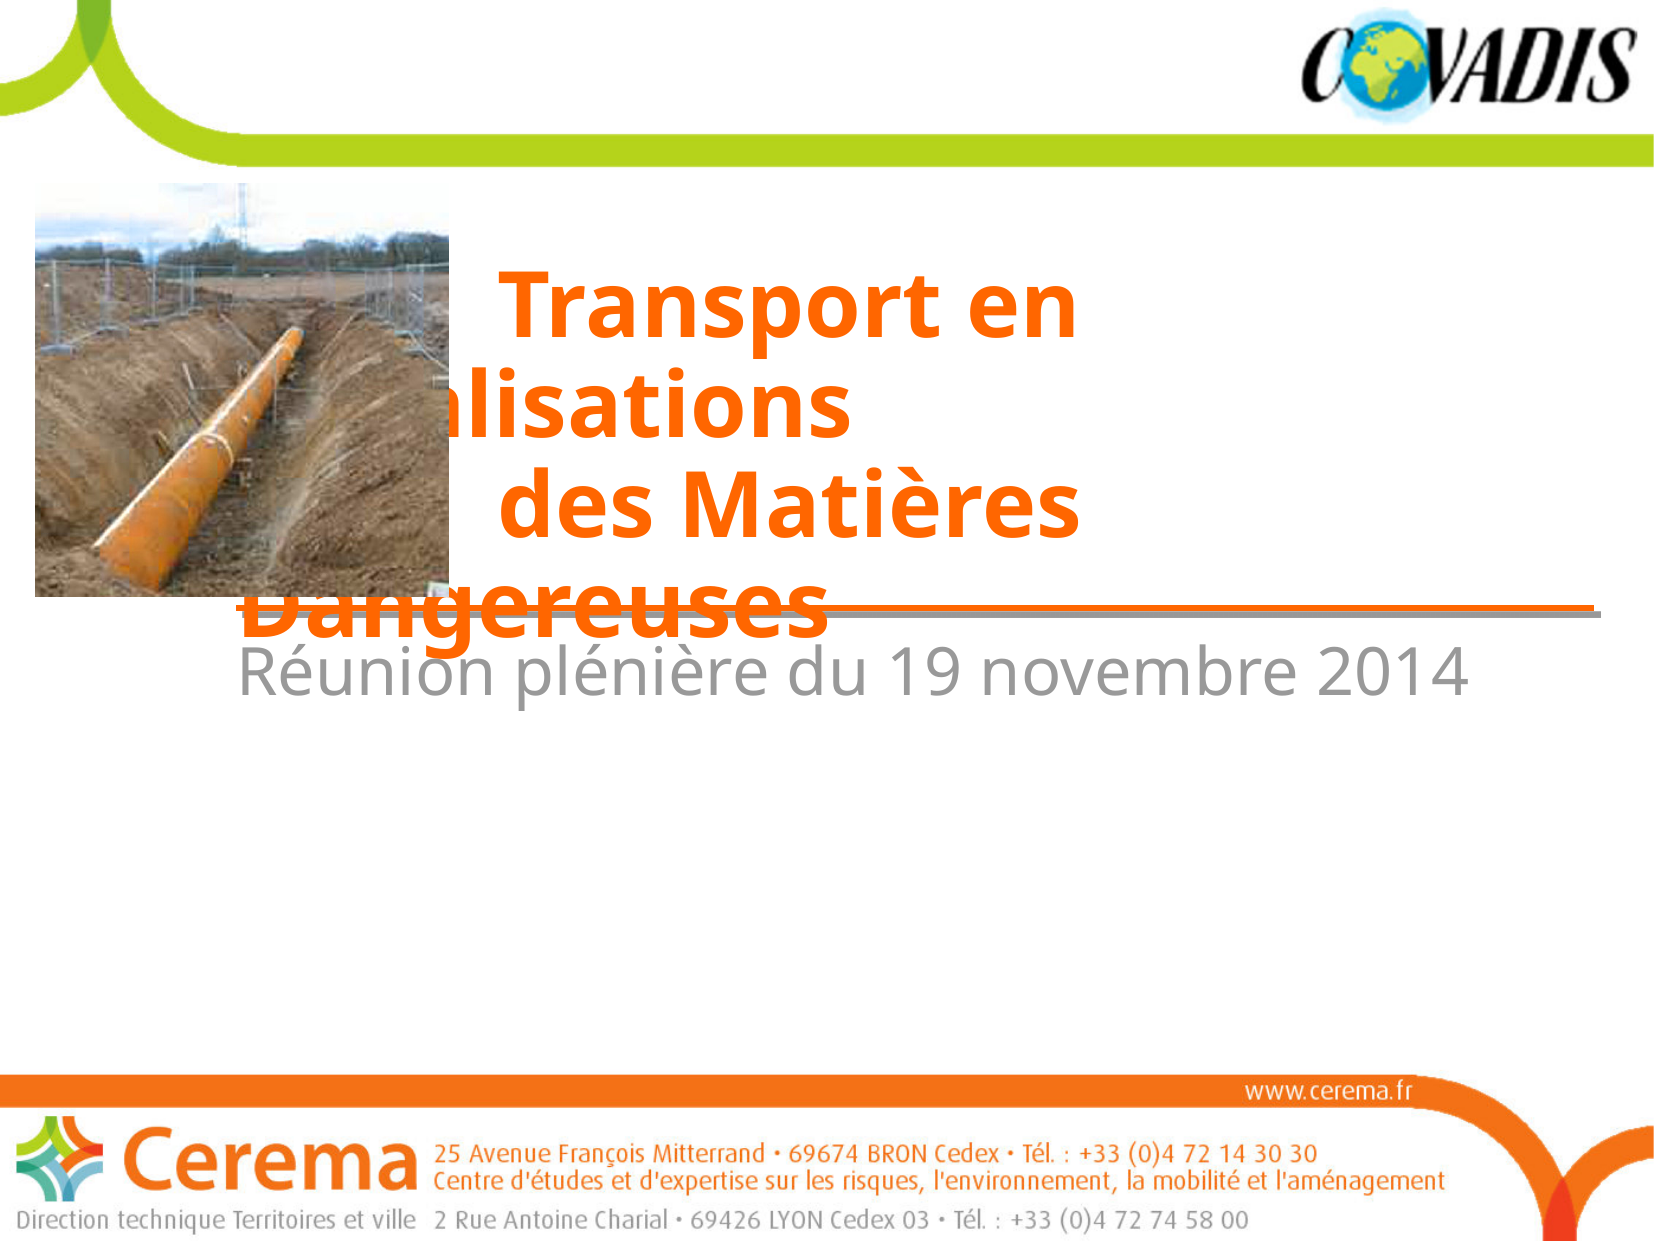

# Transport en Canalisations des Matières Dangereuses
Réunion plénière du 19 novembre 2014